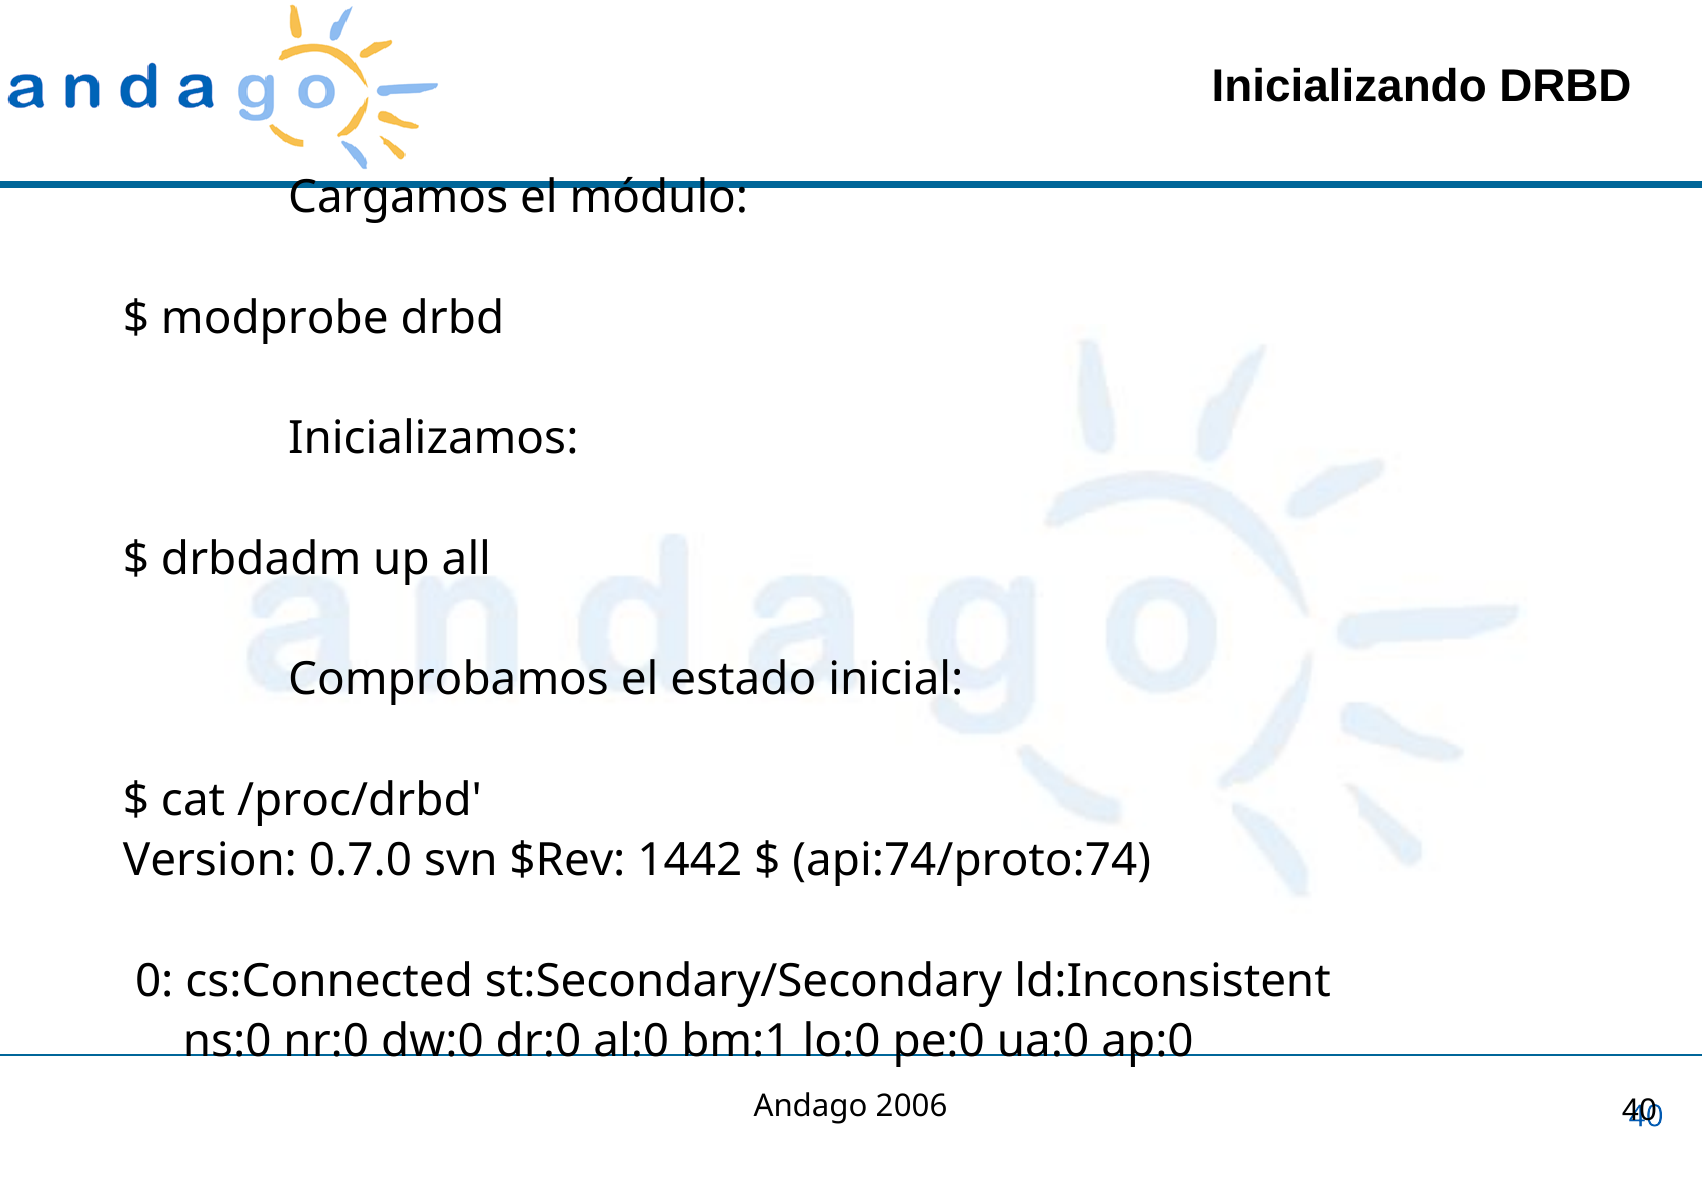

# Inicializando DRBD
	Cargamos el módulo:
$ modprobe drbd
	Inicializamos:
$ drbdadm up all
	Comprobamos el estado inicial:
$ cat /proc/drbd'
Version: 0.7.0 svn $Rev: 1442 $ (api:74/proto:74)
 0: cs:Connected st:Secondary/Secondary ld:Inconsistent
 ns:0 nr:0 dw:0 dr:0 al:0 bm:1 lo:0 pe:0 ua:0 ap:0